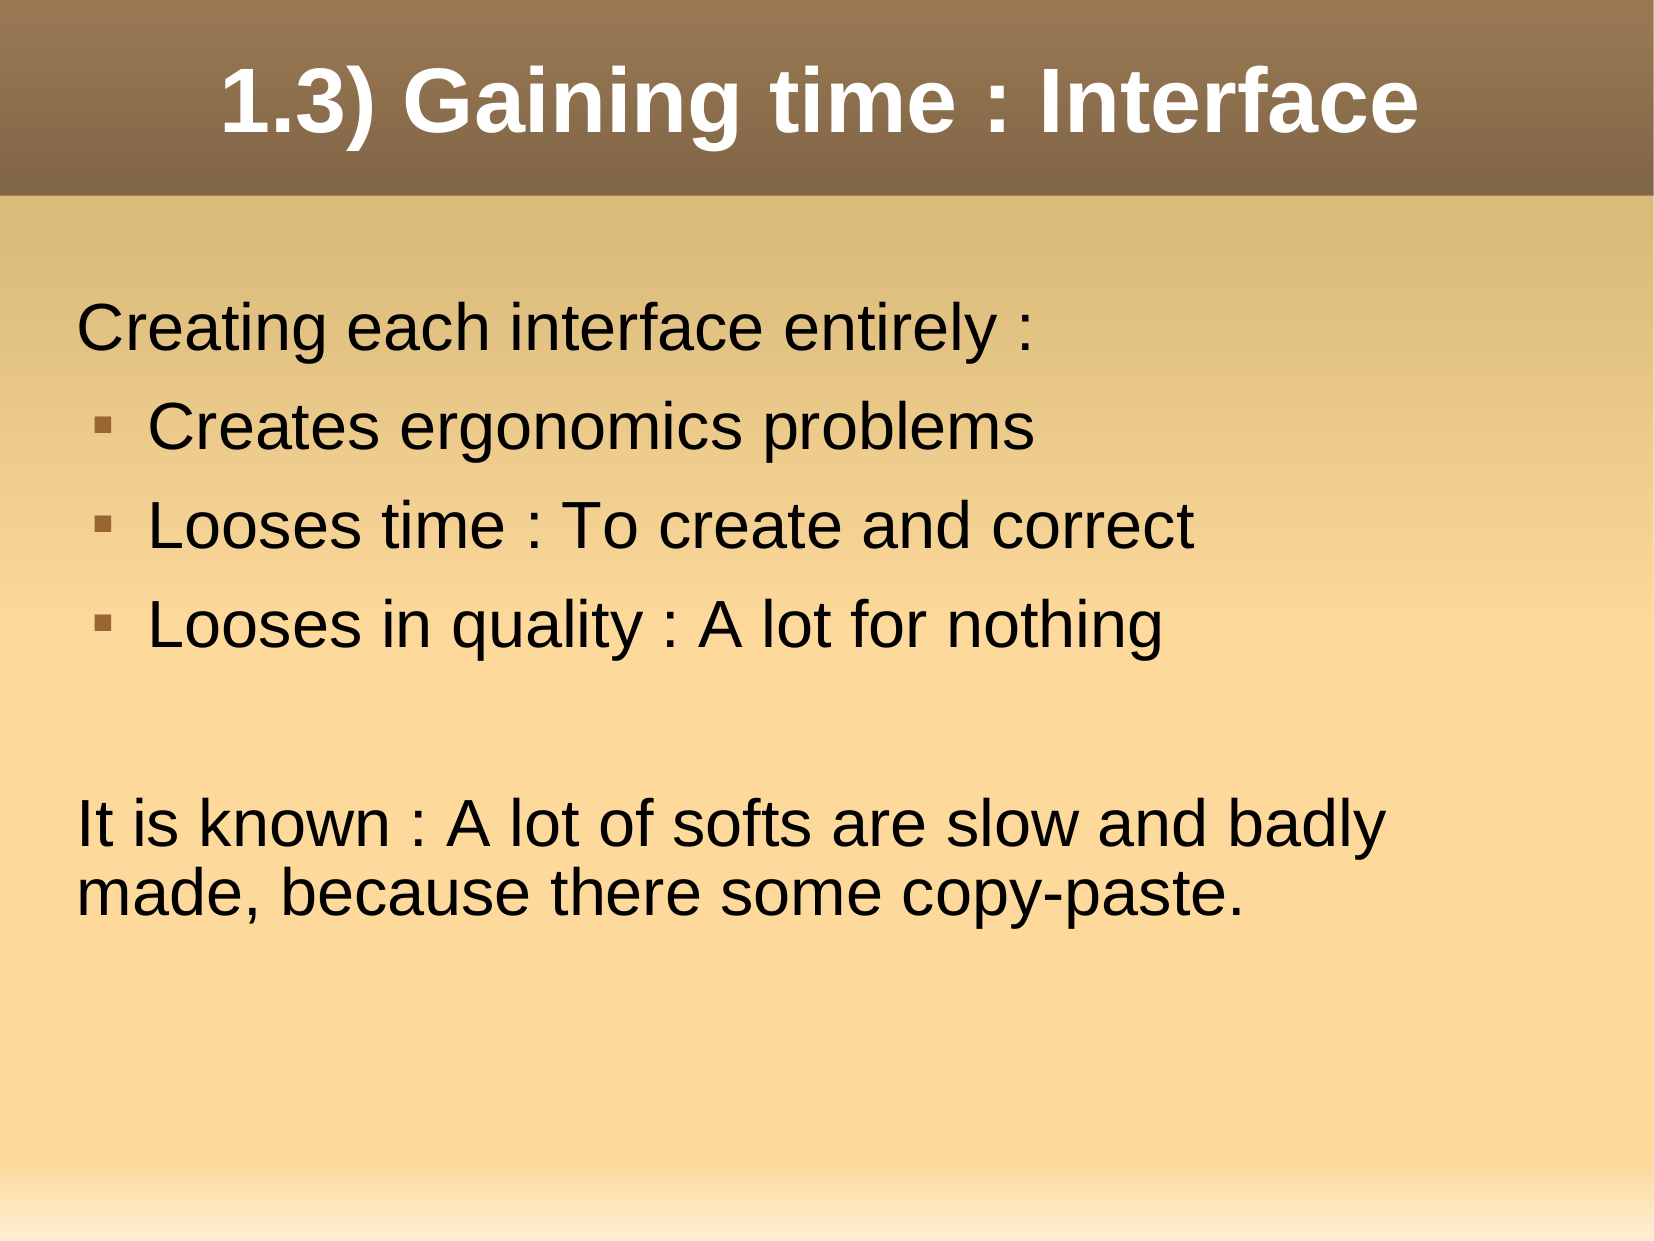

# 1.3) Gaining time : Interface
Creating each interface entirely :
Creates ergonomics problems
Looses time : To create and correct
Looses in quality : A lot for nothing
It is known : A lot of softs are slow and badly made, because there some copy-paste.